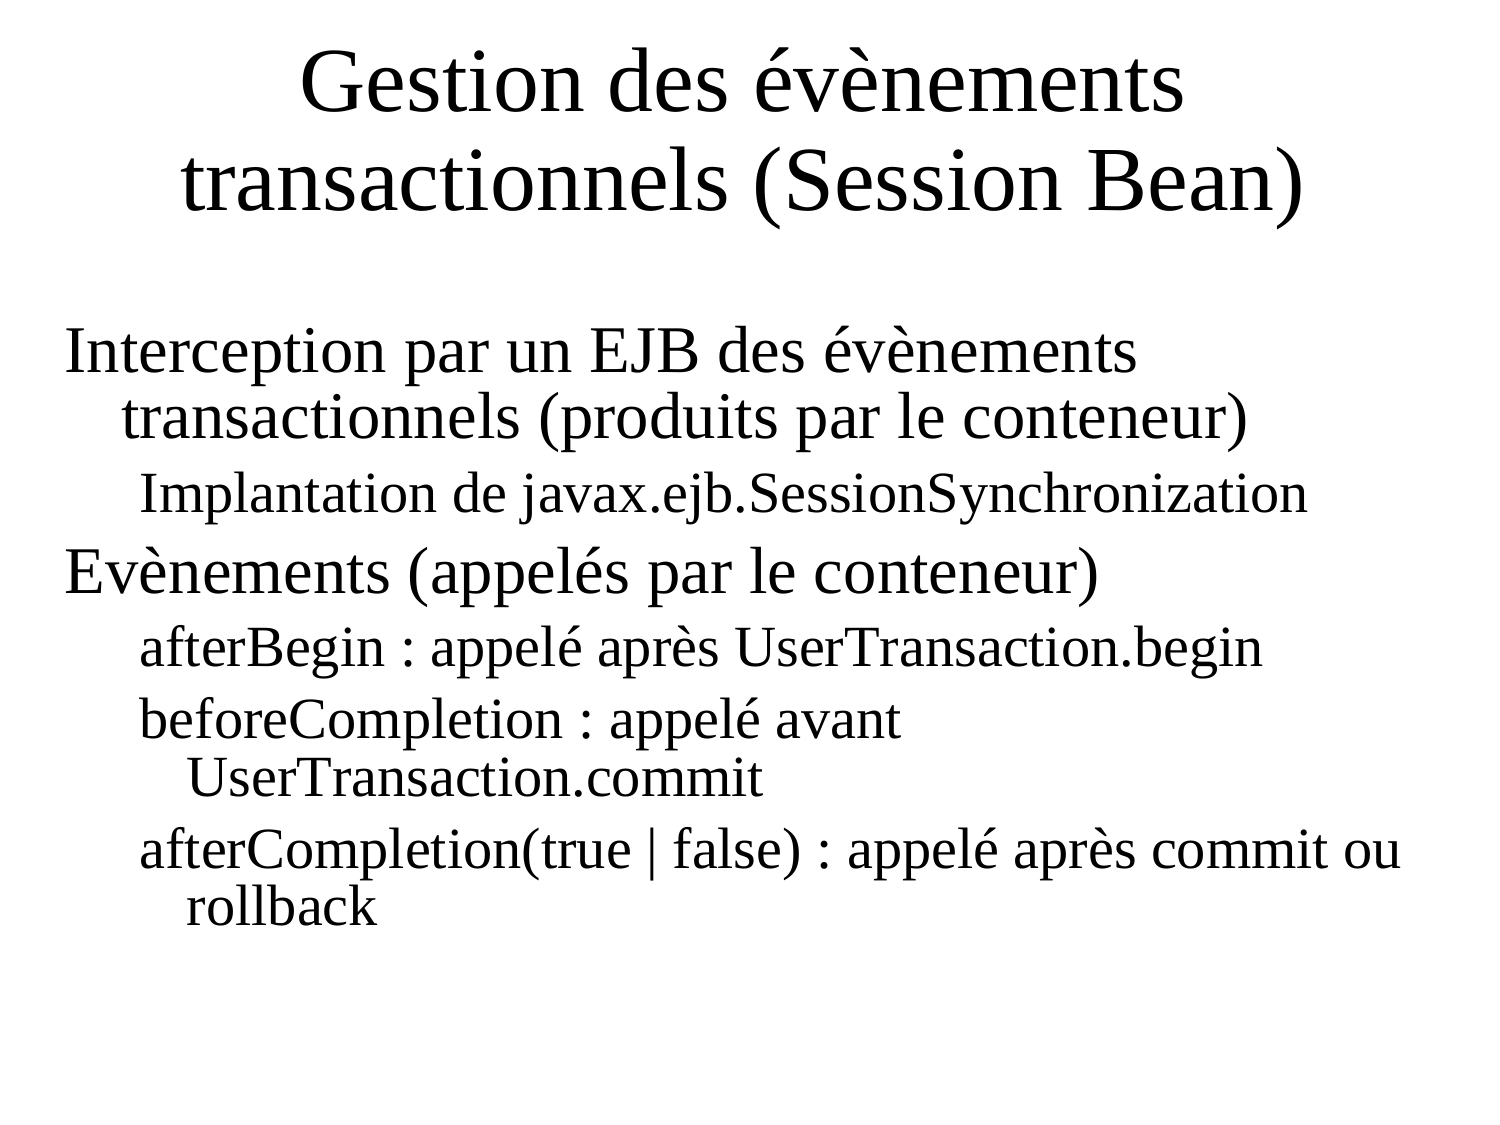

# Gestion des évènements transactionnels (Session Bean)
Interception par un EJB des évènements transactionnels (produits par le conteneur)
Implantation de javax.ejb.SessionSynchronization
Evènements (appelés par le conteneur)
afterBegin : appelé après UserTransaction.begin
beforeCompletion : appelé avant UserTransaction.commit
afterCompletion(true | false) : appelé après commit ou rollback